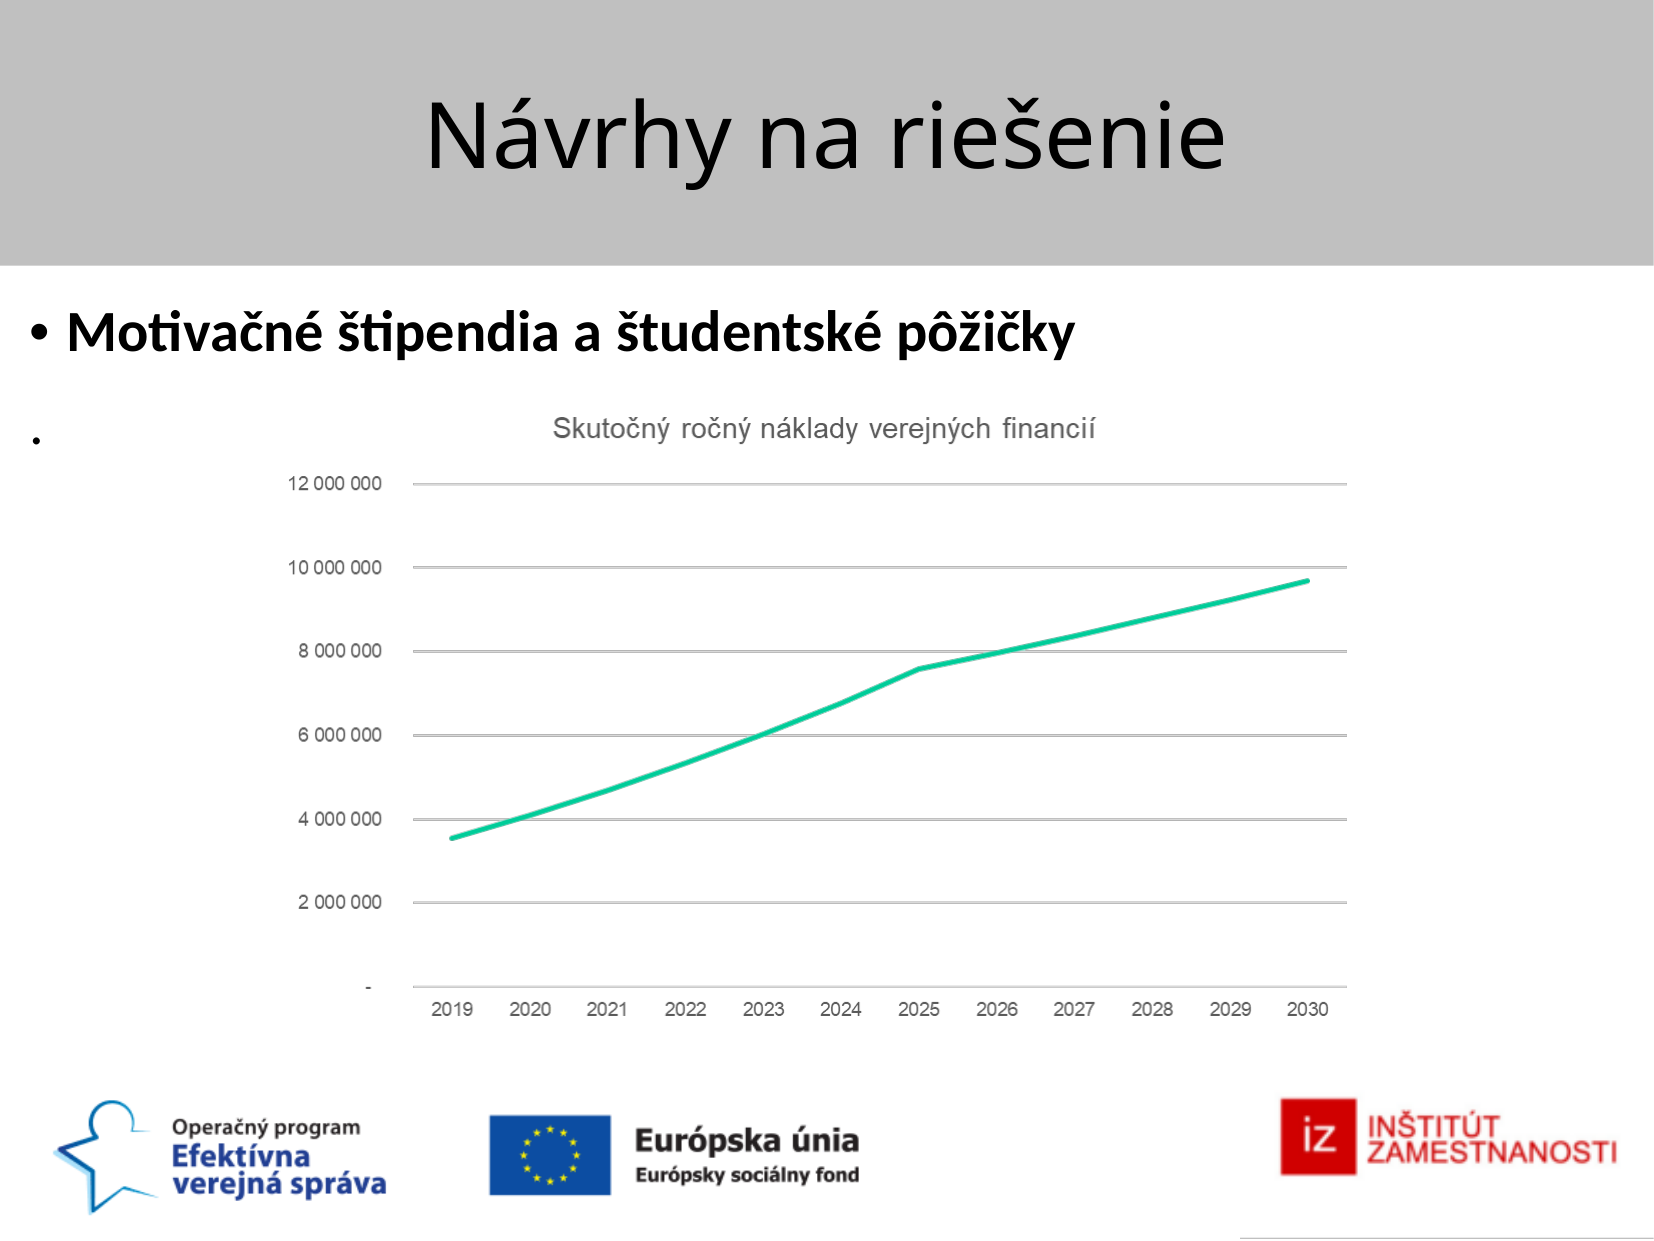

# Návrhy na riešenie
•	Motivačné štipendia a študentské pôžičky
.